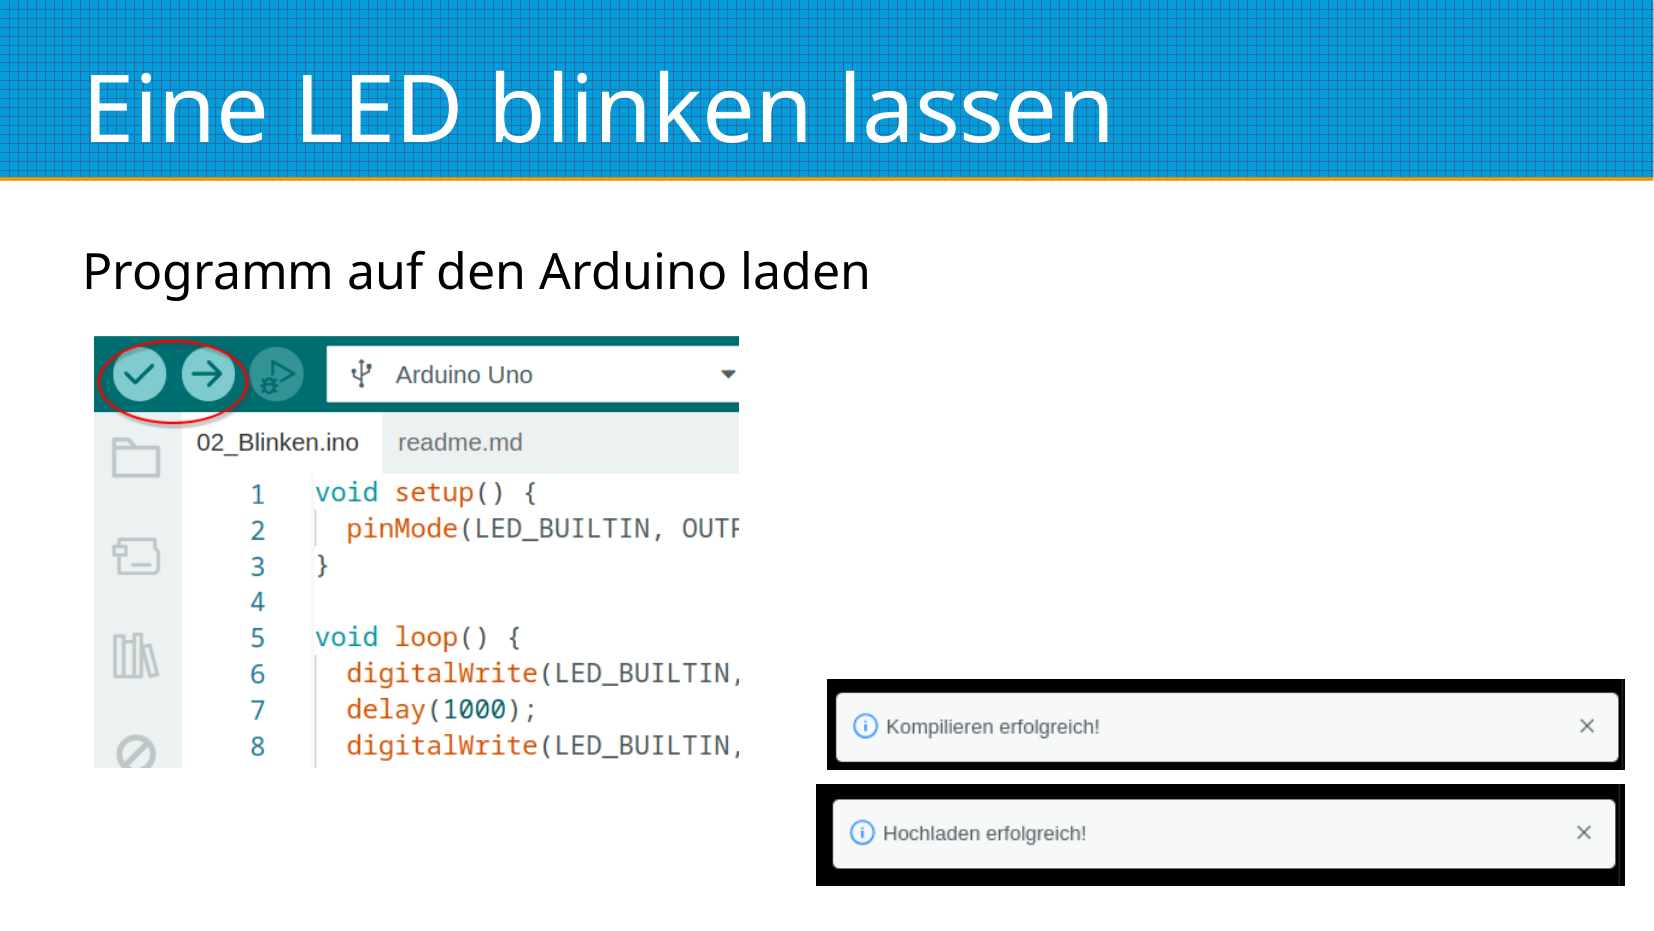

# Eine LED blinken lassen
Programm auf den Arduino laden